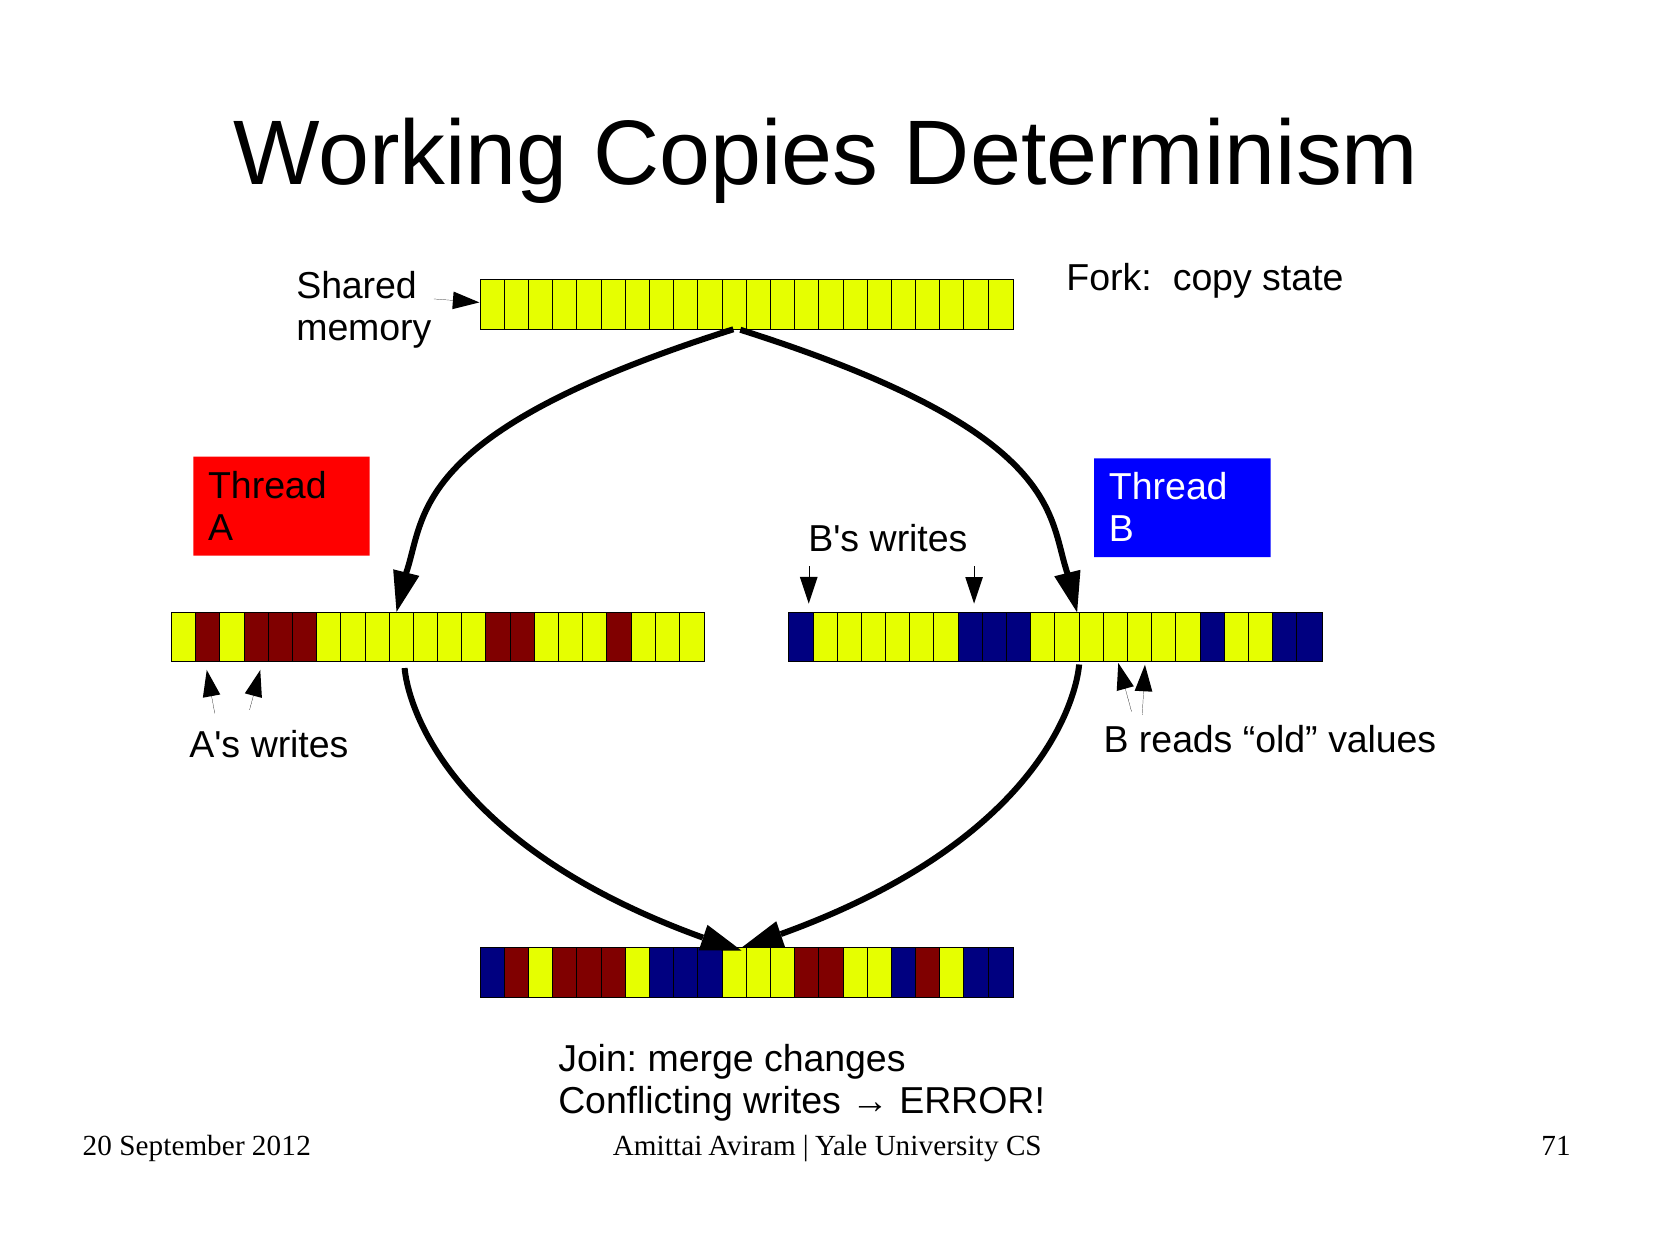

# Working Copies Determinism
Fork: copy state
Shared
memory
Thread
A
Thread
B
B's writes
B reads “old” values
A's writes
Join: merge changes
Conflicting writes → ERROR!
71